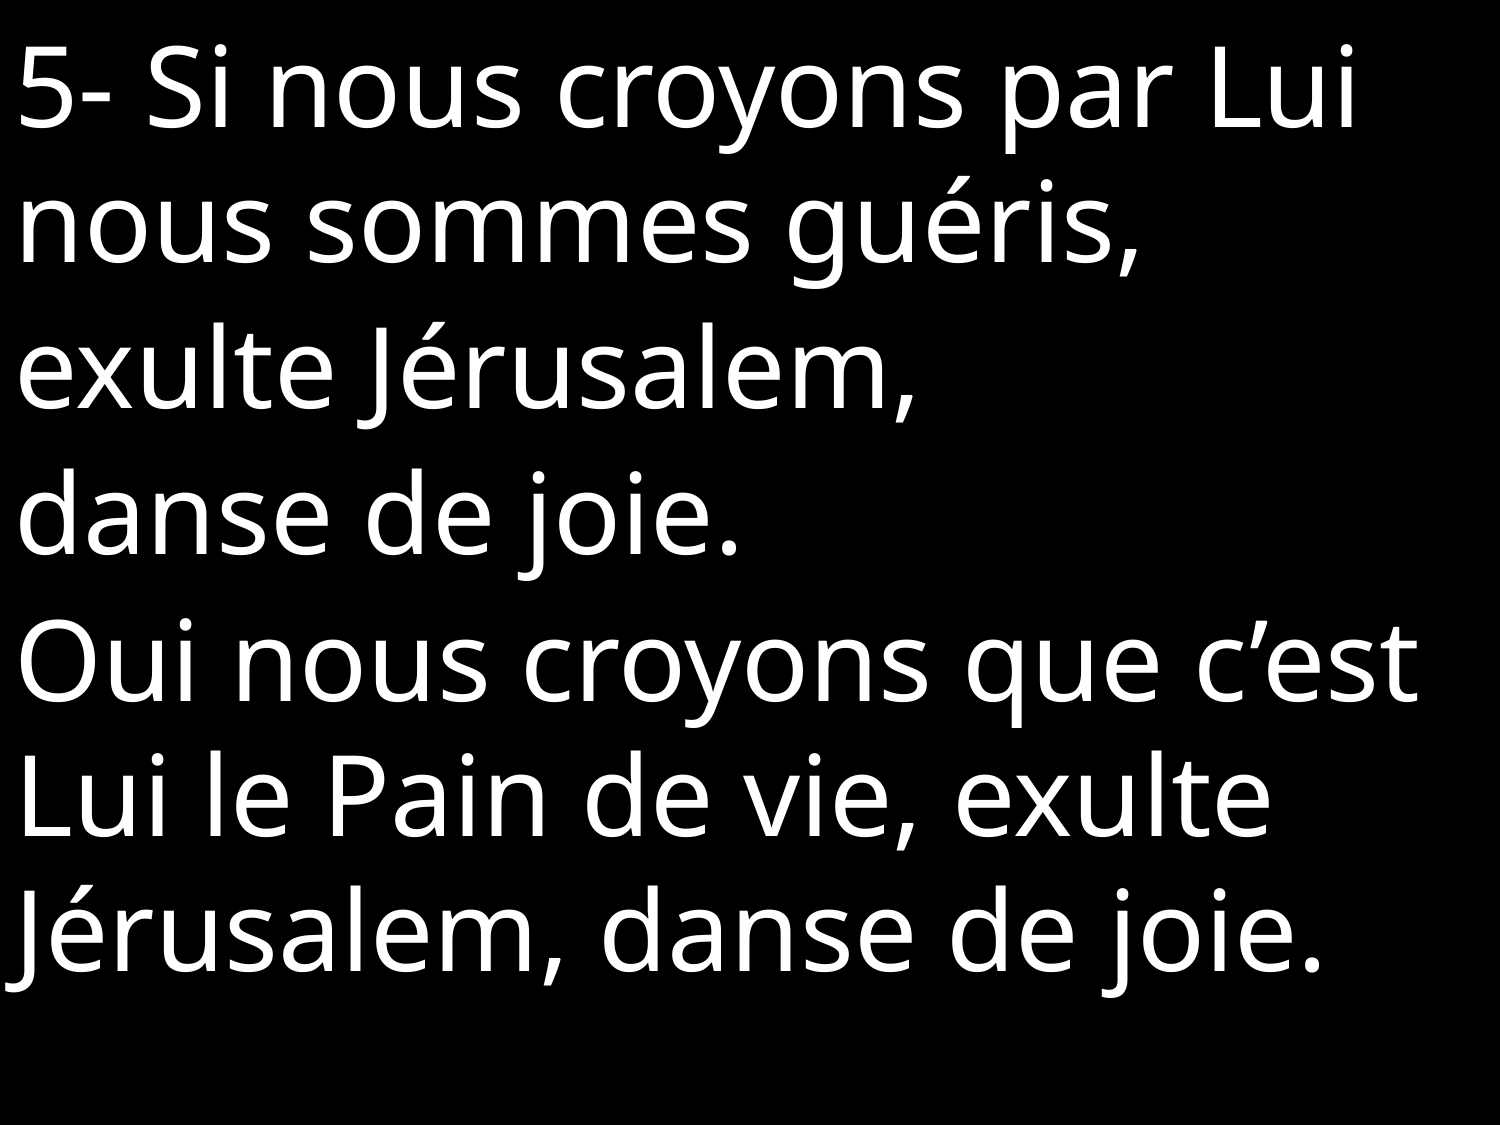

5- Si nous croyons par Lui nous sommes guéris,
exulte Jérusalem,
danse de joie.
Oui nous croyons que c’est Lui le Pain de vie, exulte Jérusalem, danse de joie.
#